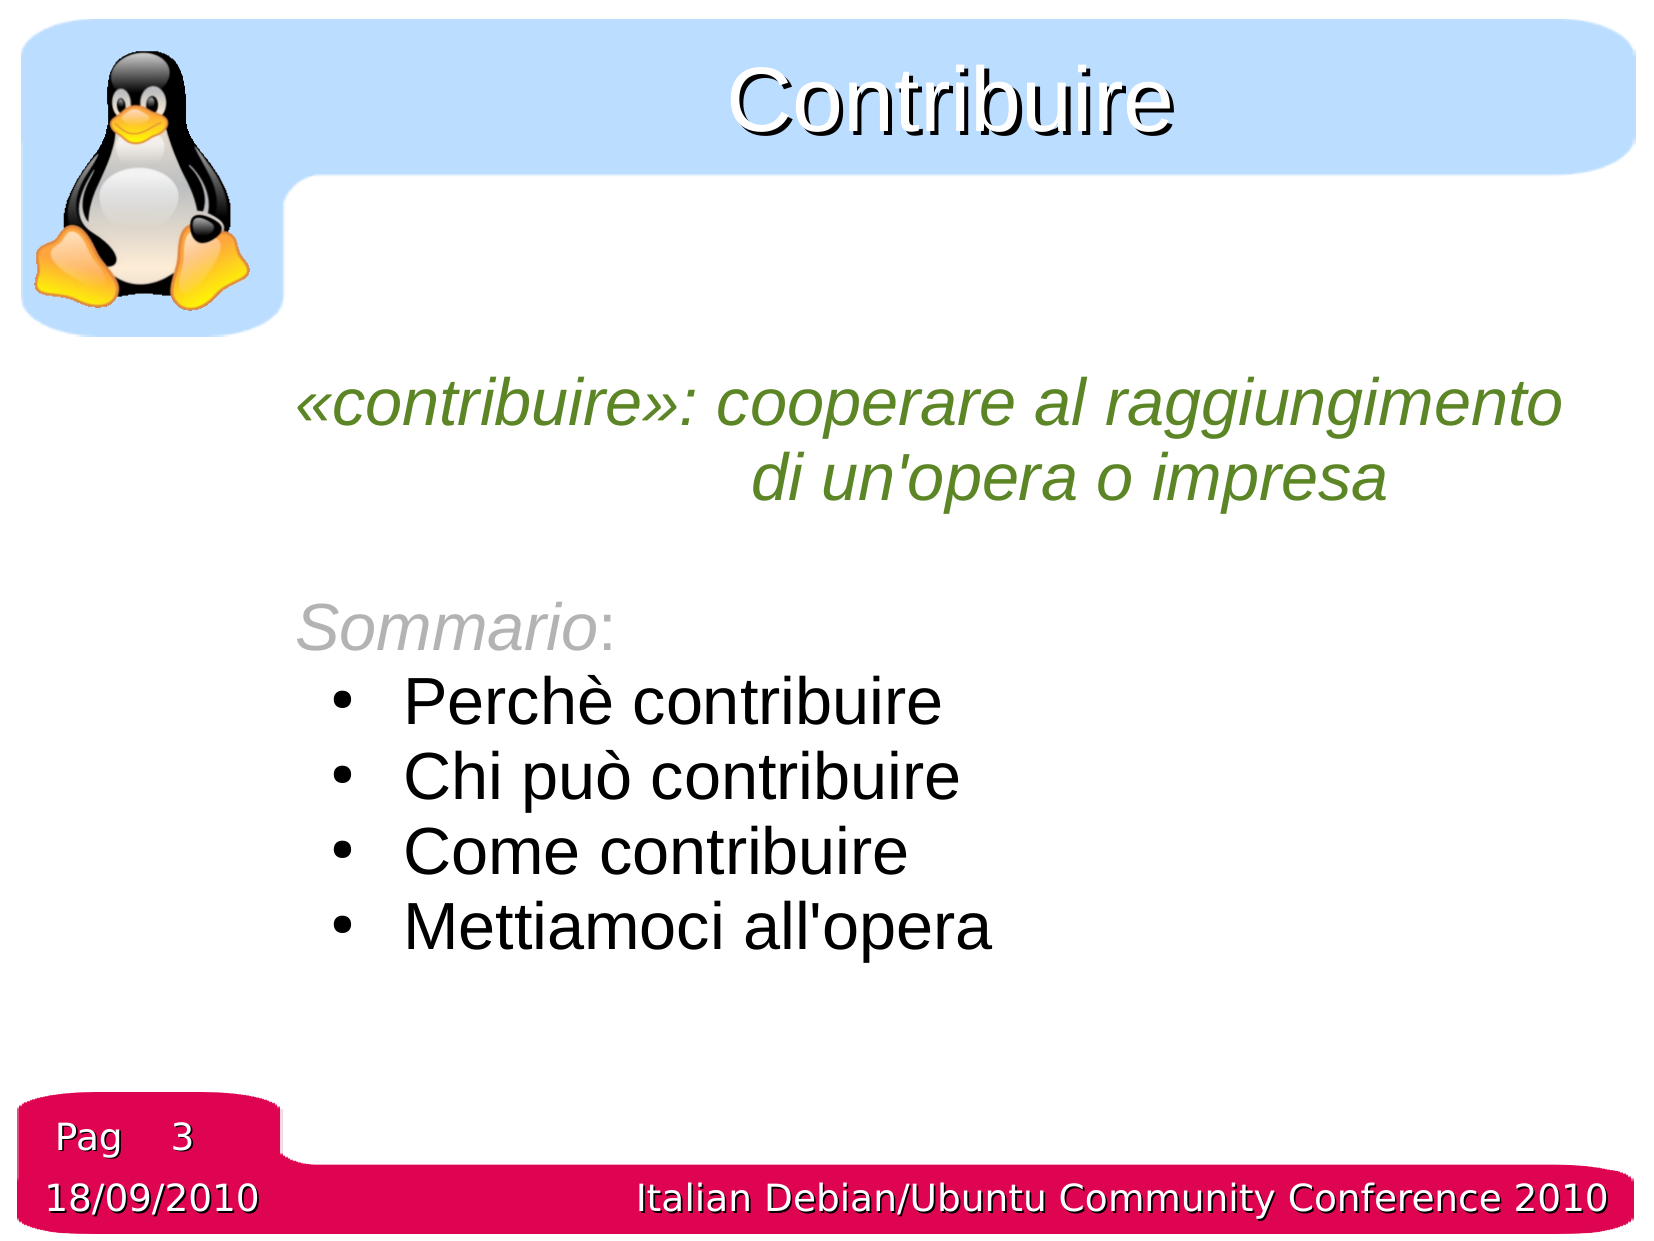

# Contribuire
«contribuire»: cooperare al raggiungimento 				di un'opera o impresa
Sommario:
 Perchè contribuire
 Chi può contribuire
 Come contribuire
 Mettiamoci all'opera
Pag
Italian Debian/Ubuntu Community Conference 2010
18/09/2010